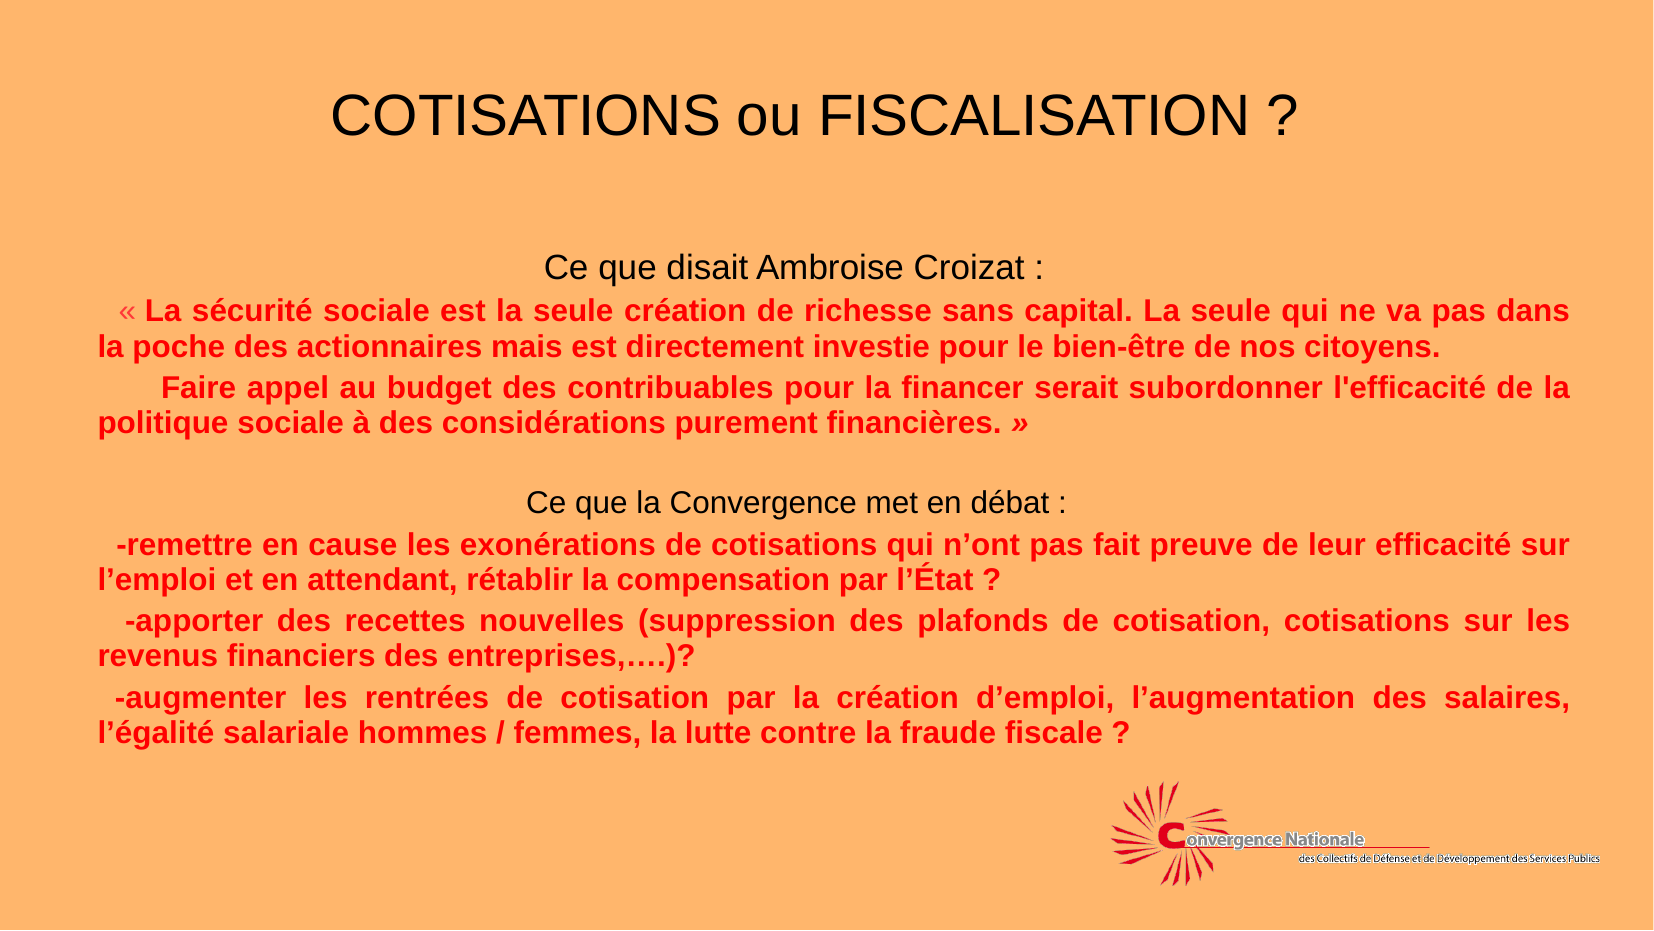

# COTISATIONS ou FISCALISATION ?
 Ce que disait Ambroise Croizat :
 « La sécurité sociale est la seule création de richesse sans capital. La seule qui ne va pas dans la poche des actionnaires mais est directement investie pour le bien-être de nos citoyens.
 Faire appel au budget des contribuables pour la financer serait subordonner l'efficacité de la politique sociale à des considérations purement financières. »
 Ce que la Convergence met en débat :
 -remettre en cause les exonérations de cotisations qui n’ont pas fait preuve de leur efficacité sur l’emploi et en attendant, rétablir la compensation par l’État ?
 -apporter des recettes nouvelles (suppression des plafonds de cotisation, cotisations sur les revenus financiers des entreprises,….)?
 -augmenter les rentrées de cotisation par la création d’emploi, l’augmentation des salaires, l’égalité salariale hommes / femmes, la lutte contre la fraude fiscale ?